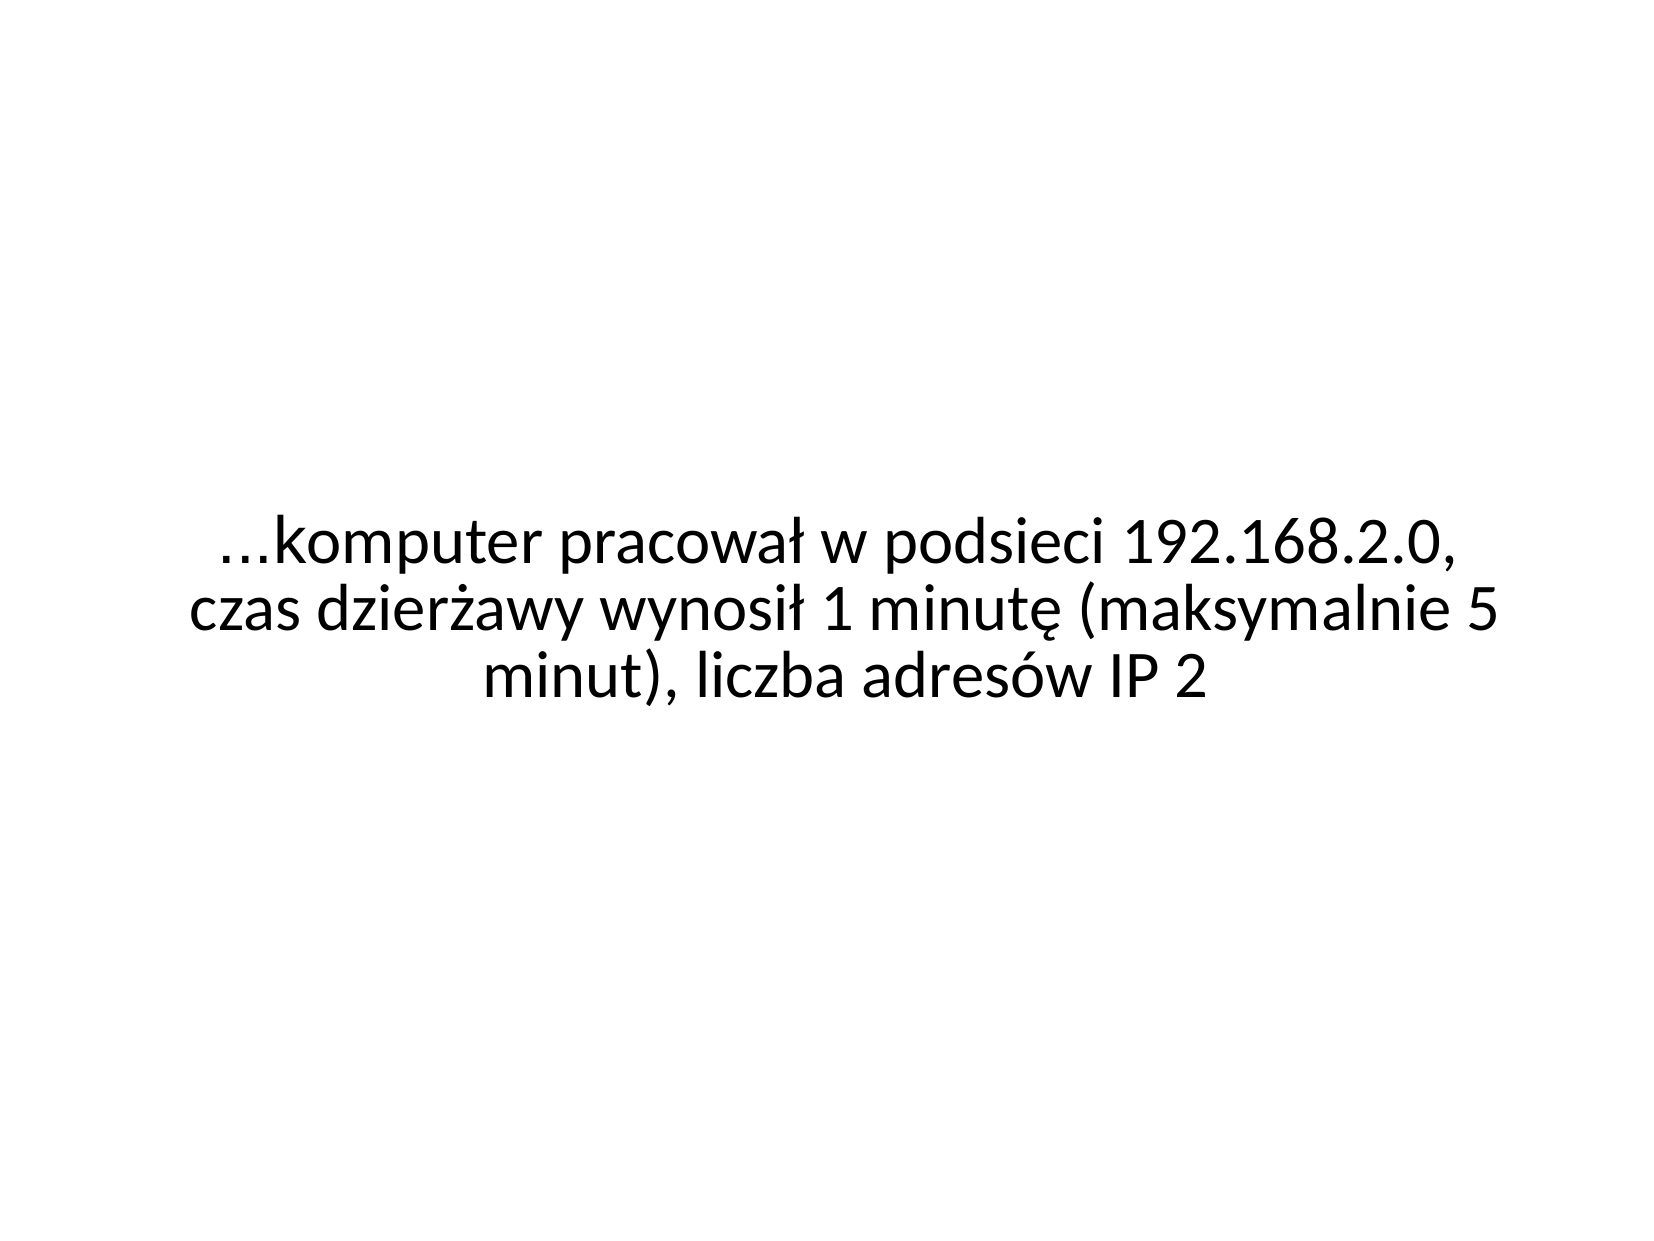

# A gdyby...
...komputer pracował w podsieci 192.168.2.0,
czas dzierżawy wynosił 1 minutę (maksymalnie 5 minut), liczba adresów IP 2